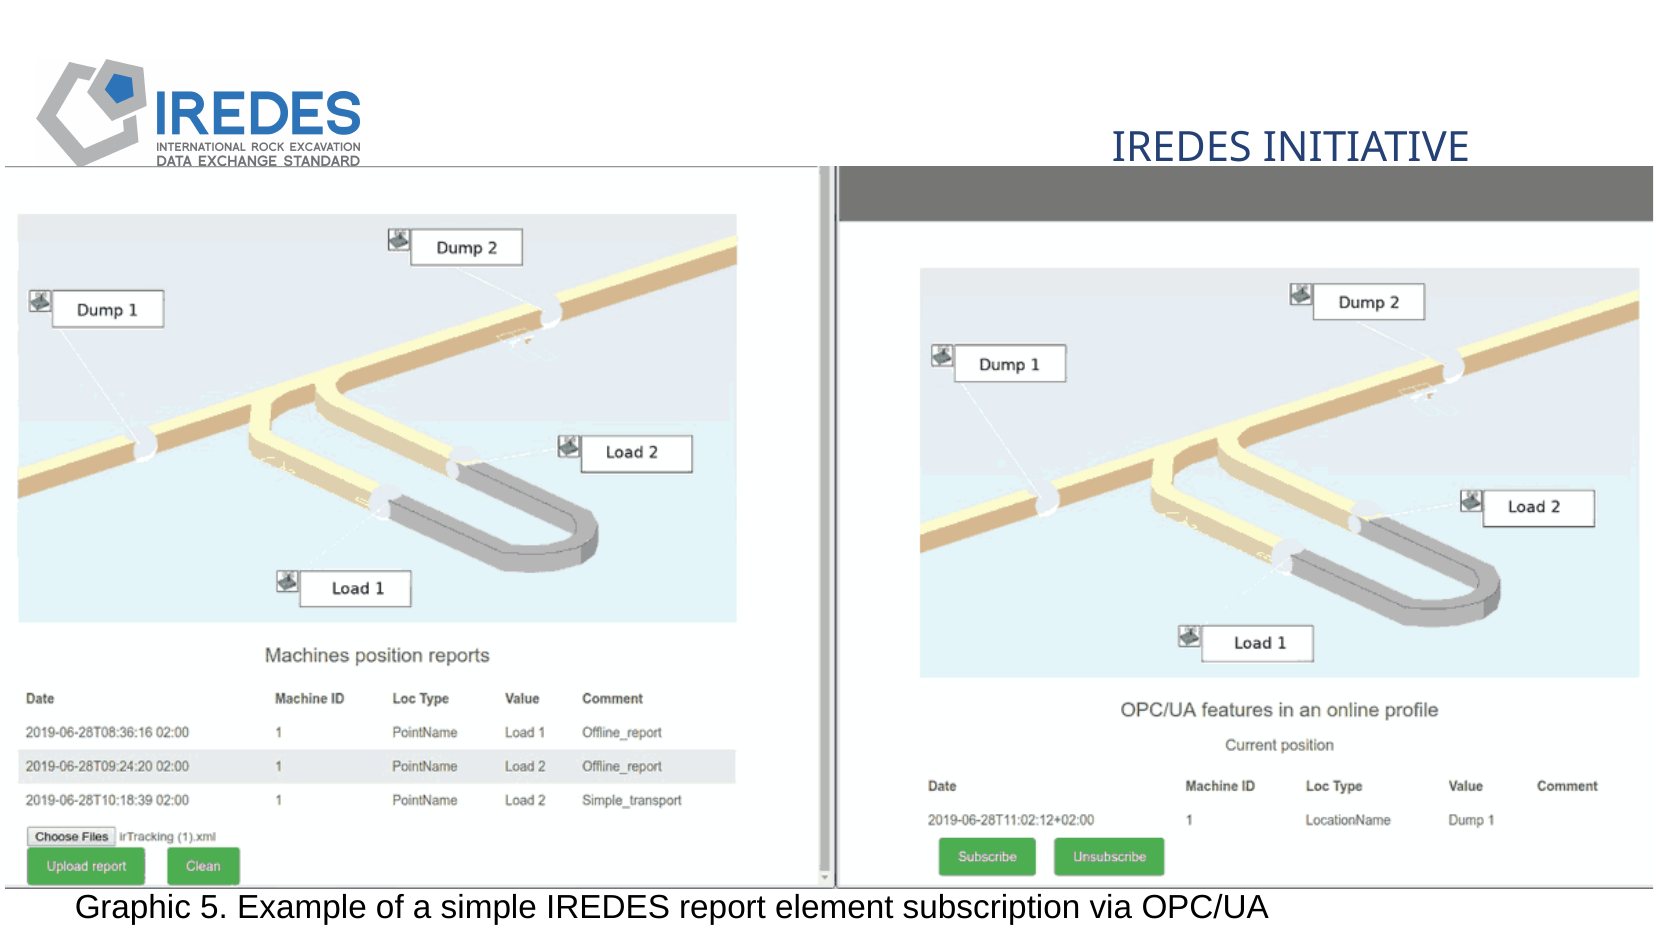

Graphic 5. Example of a simple IREDES report element subscription via OPC/UA